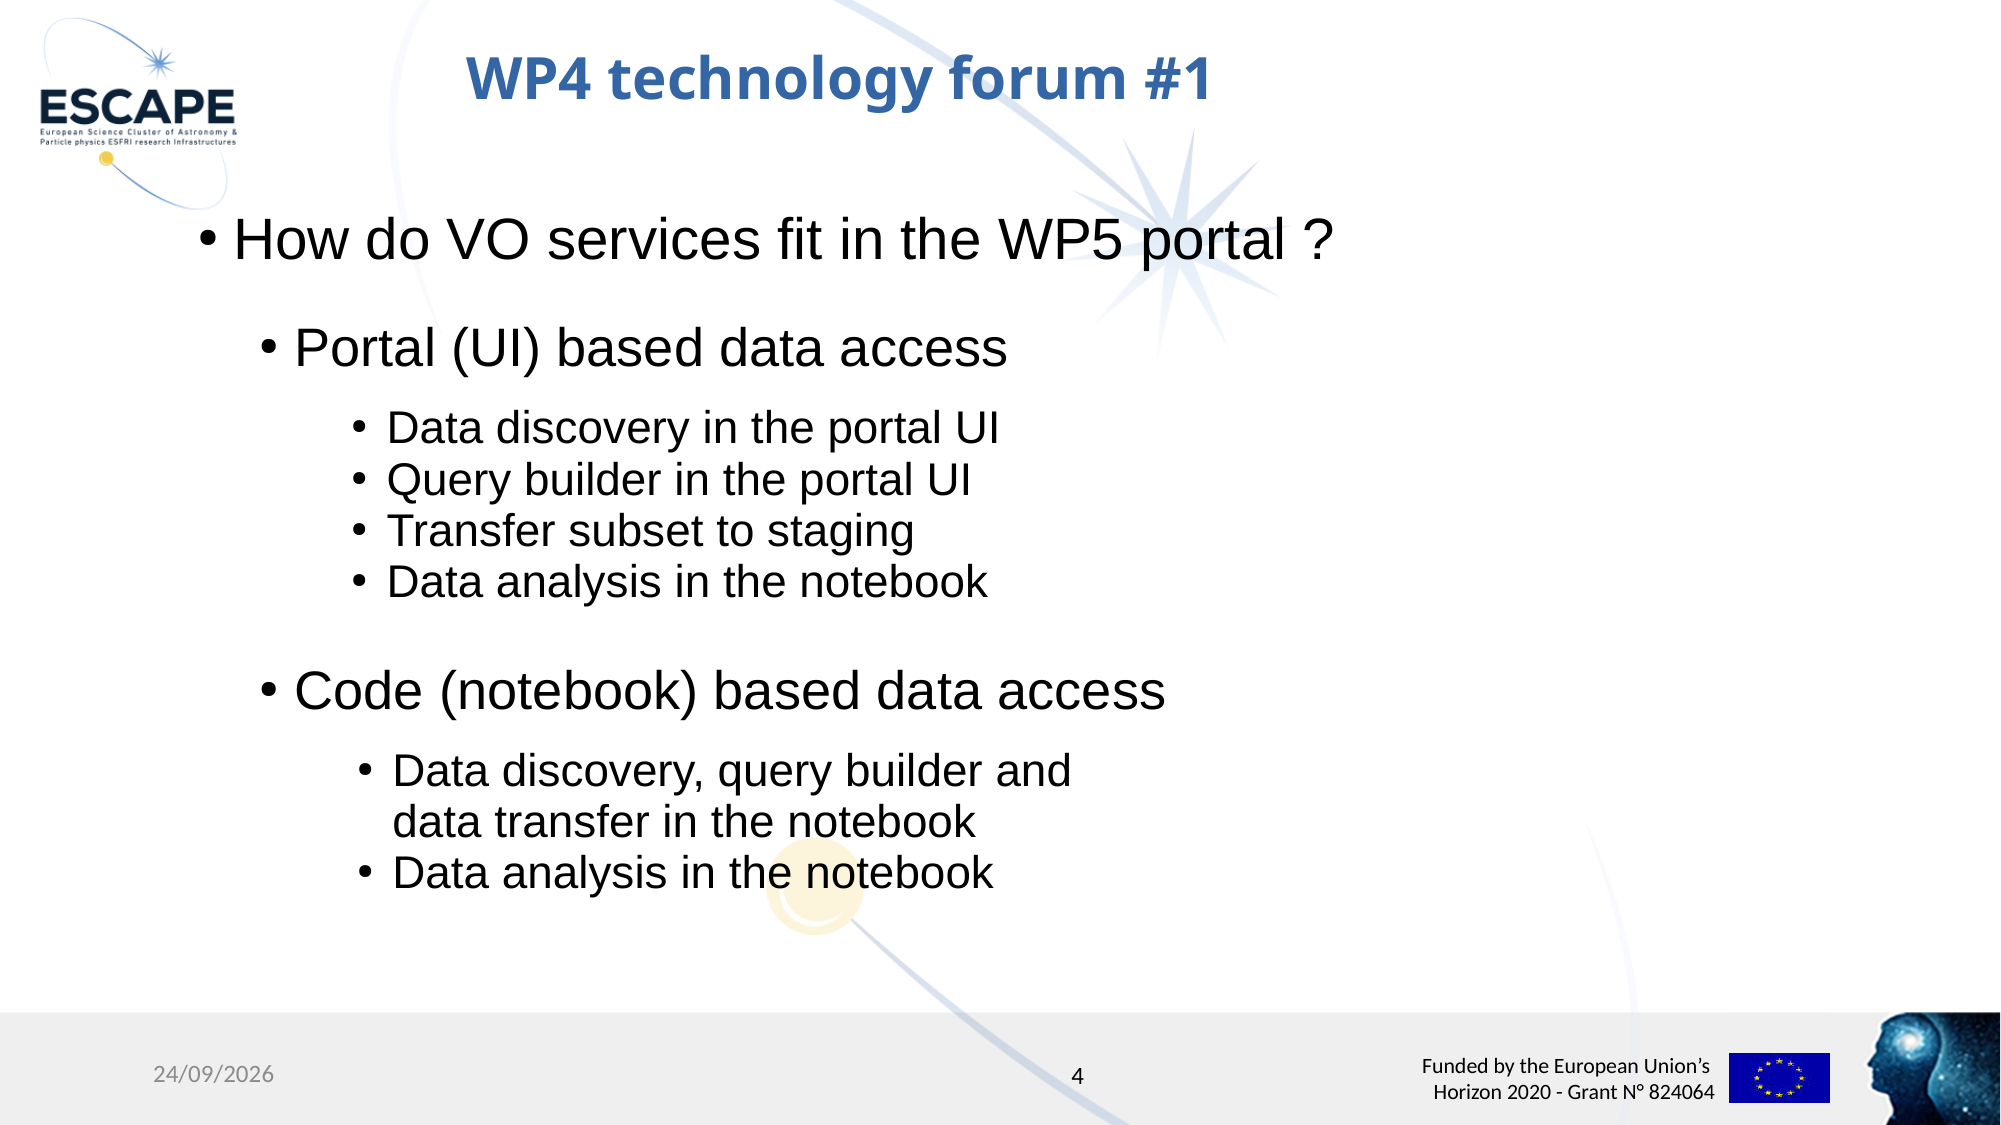

# WP4 technology forum #1
How do VO services fit in the WP5 portal ?
Portal (UI) based data access
Data discovery in the portal UI
Query builder in the portal UI
Transfer subset to staging
Data analysis in the notebook
Code (notebook) based data access
Data discovery, query builder and data transfer in the notebook
Data analysis in the notebook